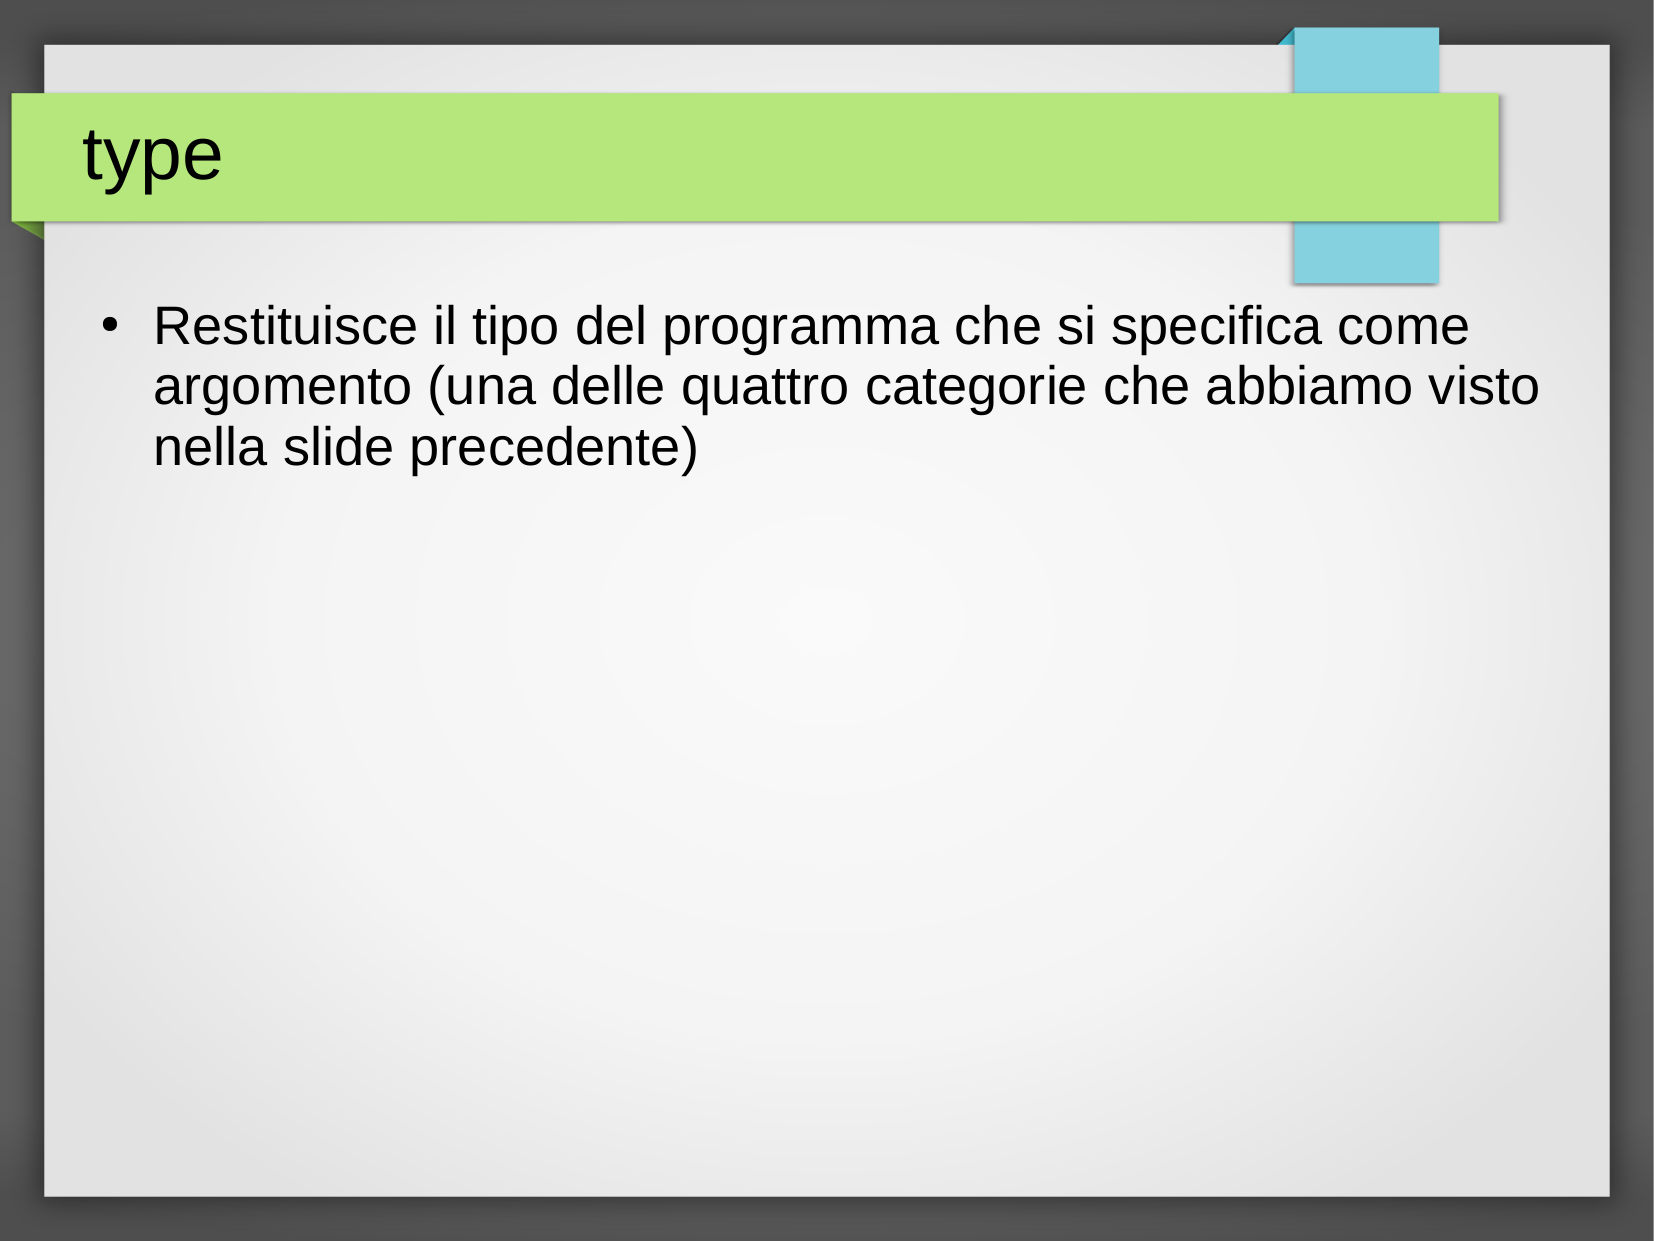

# type
Restituisce il tipo del programma che si specifica come argomento (una delle quattro categorie che abbiamo visto nella slide precedente)